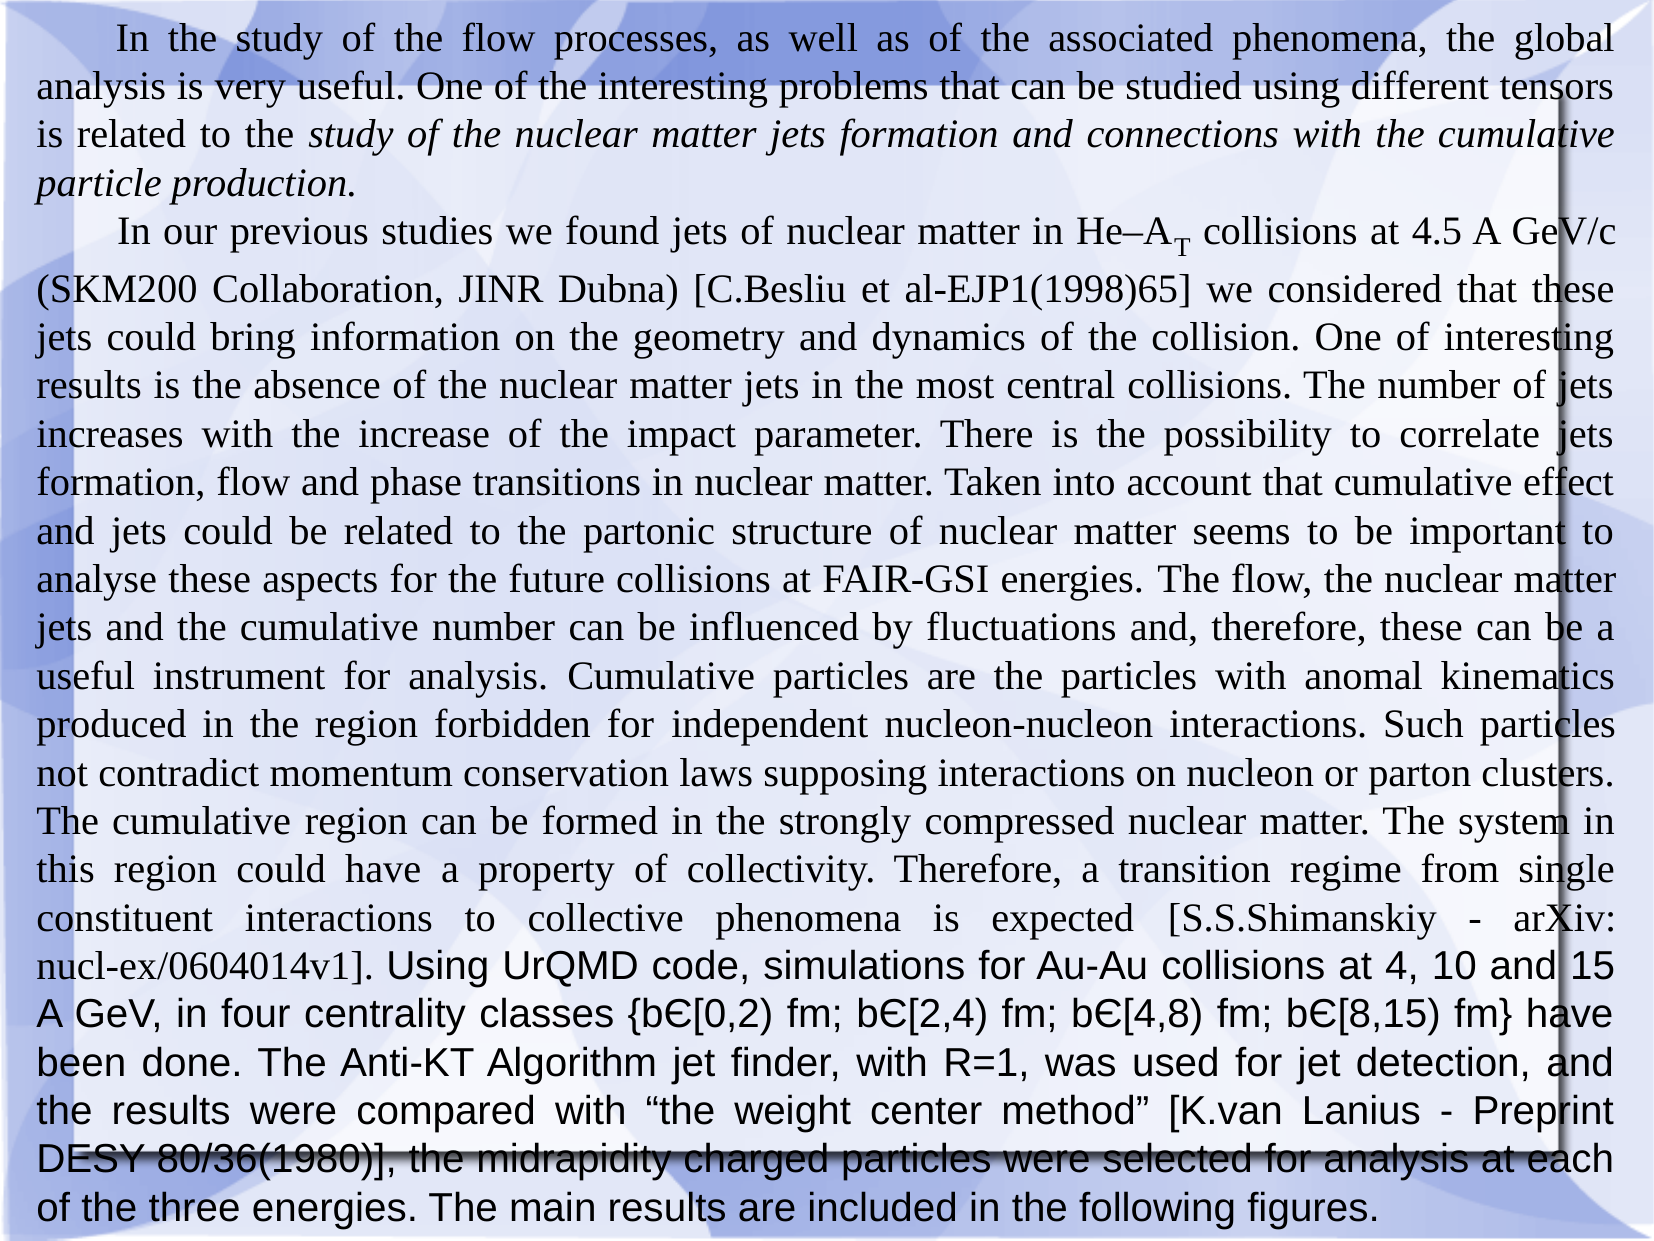

In the study of the flow processes, as well as of the associated phenomena, the global analysis is very useful. One of the interesting problems that can be studied using different tensors is related to the study of the nuclear matter jets formation and connections with the cumulative particle production.
In our previous studies we found jets of nuclear matter in He–AT collisions at 4.5 A GeV/c (SKM200 Collaboration, JINR Dubna) [C.Besliu et al-EJP1(1998)65] we considered that these jets could bring information on the geometry and dynamics of the collision. One of interesting results is the absence of the nuclear matter jets in the most central collisions. The number of jets increases with the increase of the impact parameter. There is the possibility to correlate jets formation, flow and phase transitions in nuclear matter. Taken into account that cumulative effect and jets could be related to the partonic structure of nuclear matter seems to be important to analyse these aspects for the future collisions at FAIR-GSI energies. The flow, the nuclear matter jets and the cumulative number can be influenced by fluctuations and, therefore, these can be a useful instrument for analysis. Cumulative particles are the particles with anomal kinematics produced in the region forbidden for independent nucleon-nucleon interactions. Such particles not contradict momentum conservation laws supposing interactions on nucleon or parton clusters. The cumulative region can be formed in the strongly compressed nuclear matter. The system in this region could have a property of collectivity. Therefore, a transition regime from single constituent interactions to collective phenomena is expected [S.S.Shimanskiy - arXiv: nucl-ex/0604014v1]. Using UrQMD code, simulations for Au-Au collisions at 4, 10 and 15 A GeV, in four centrality classes {bЄ[0,2) fm; bЄ[2,4) fm; bЄ[4,8) fm; bЄ[8,15) fm} have been done. The Anti-KT Algorithm jet finder, with R=1, was used for jet detection, and the results were compared with “the weight center method” [K.van Lanius - Preprint DESY 80/36(1980)], the midrapidity charged particles were selected for analysis at each of the three energies. The main results are included in the following figures.